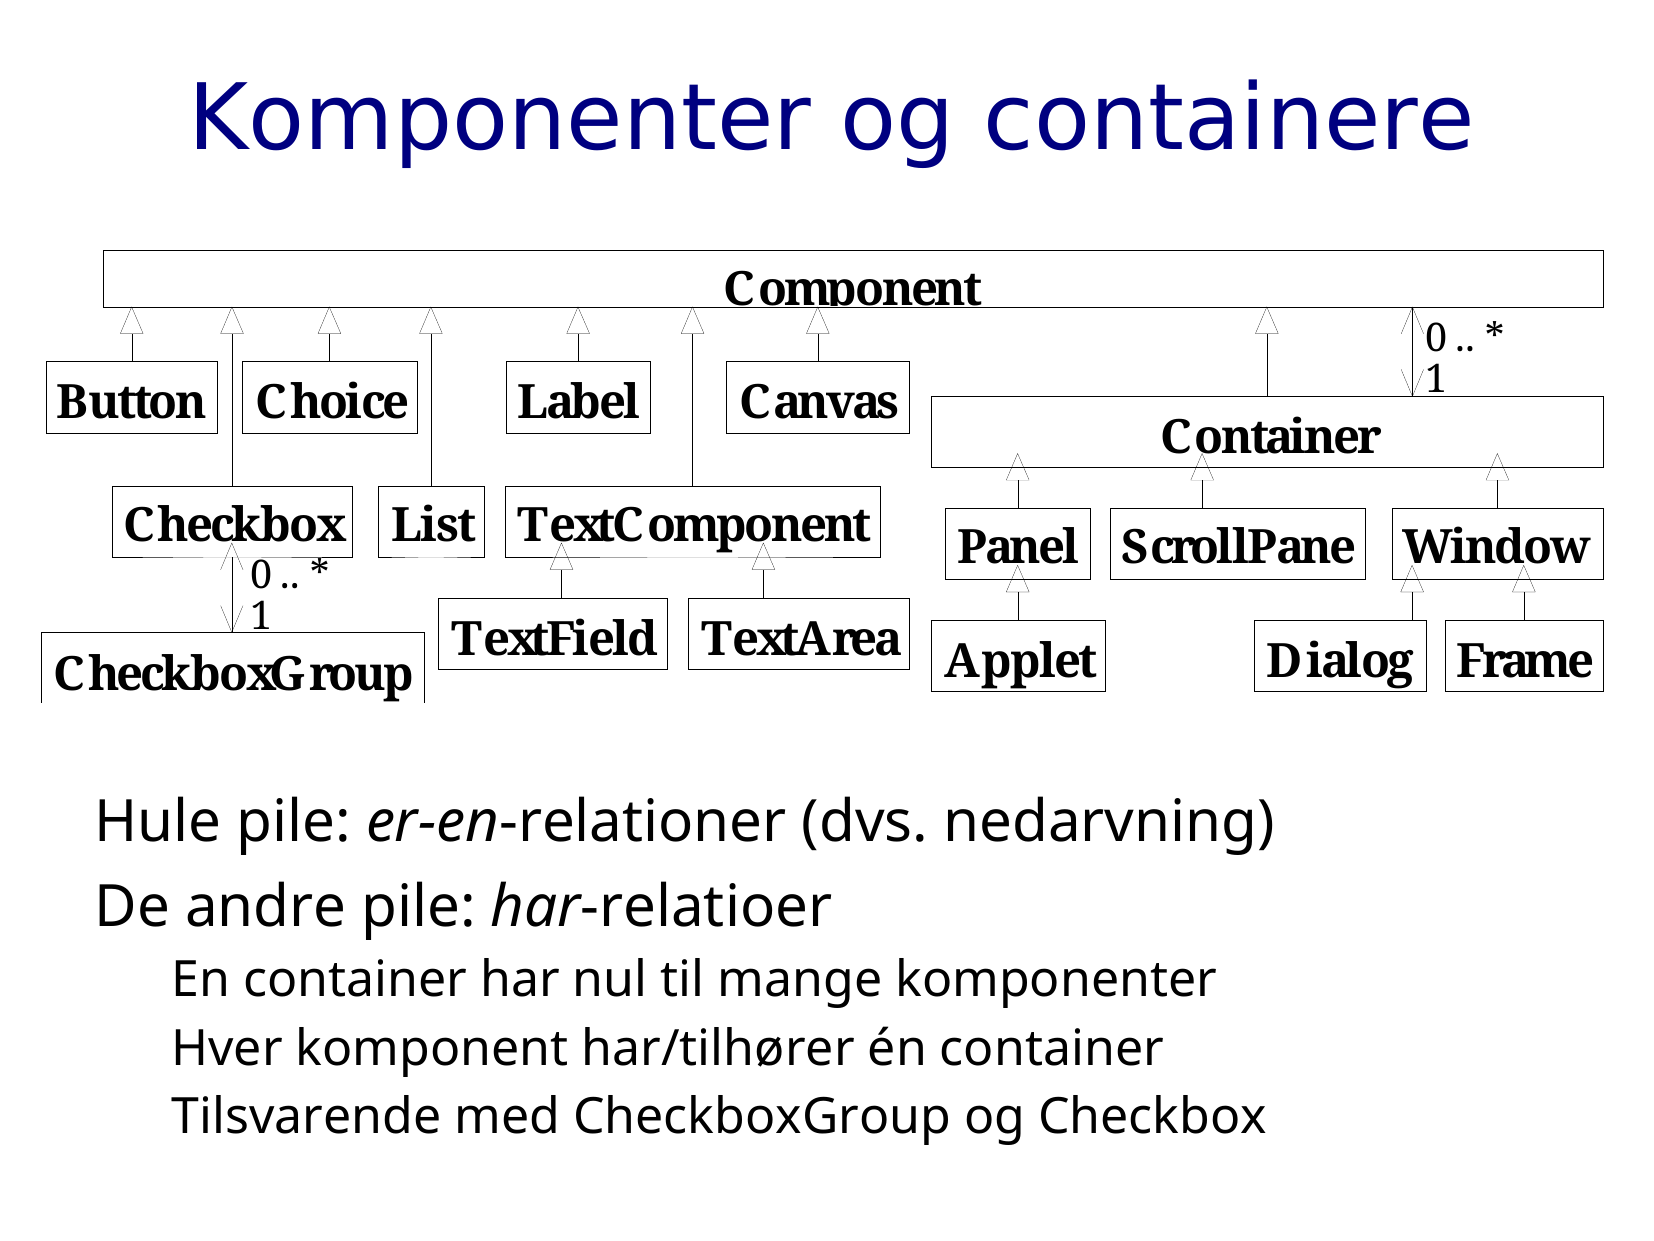

Komponenter og containere
# Hule pile: er-en-relationer (dvs. nedarvning)
De andre pile: har-relatioer
En container har nul til mange komponenter
Hver komponent har/tilhører én container
Tilsvarende med CheckboxGroup og Checkbox